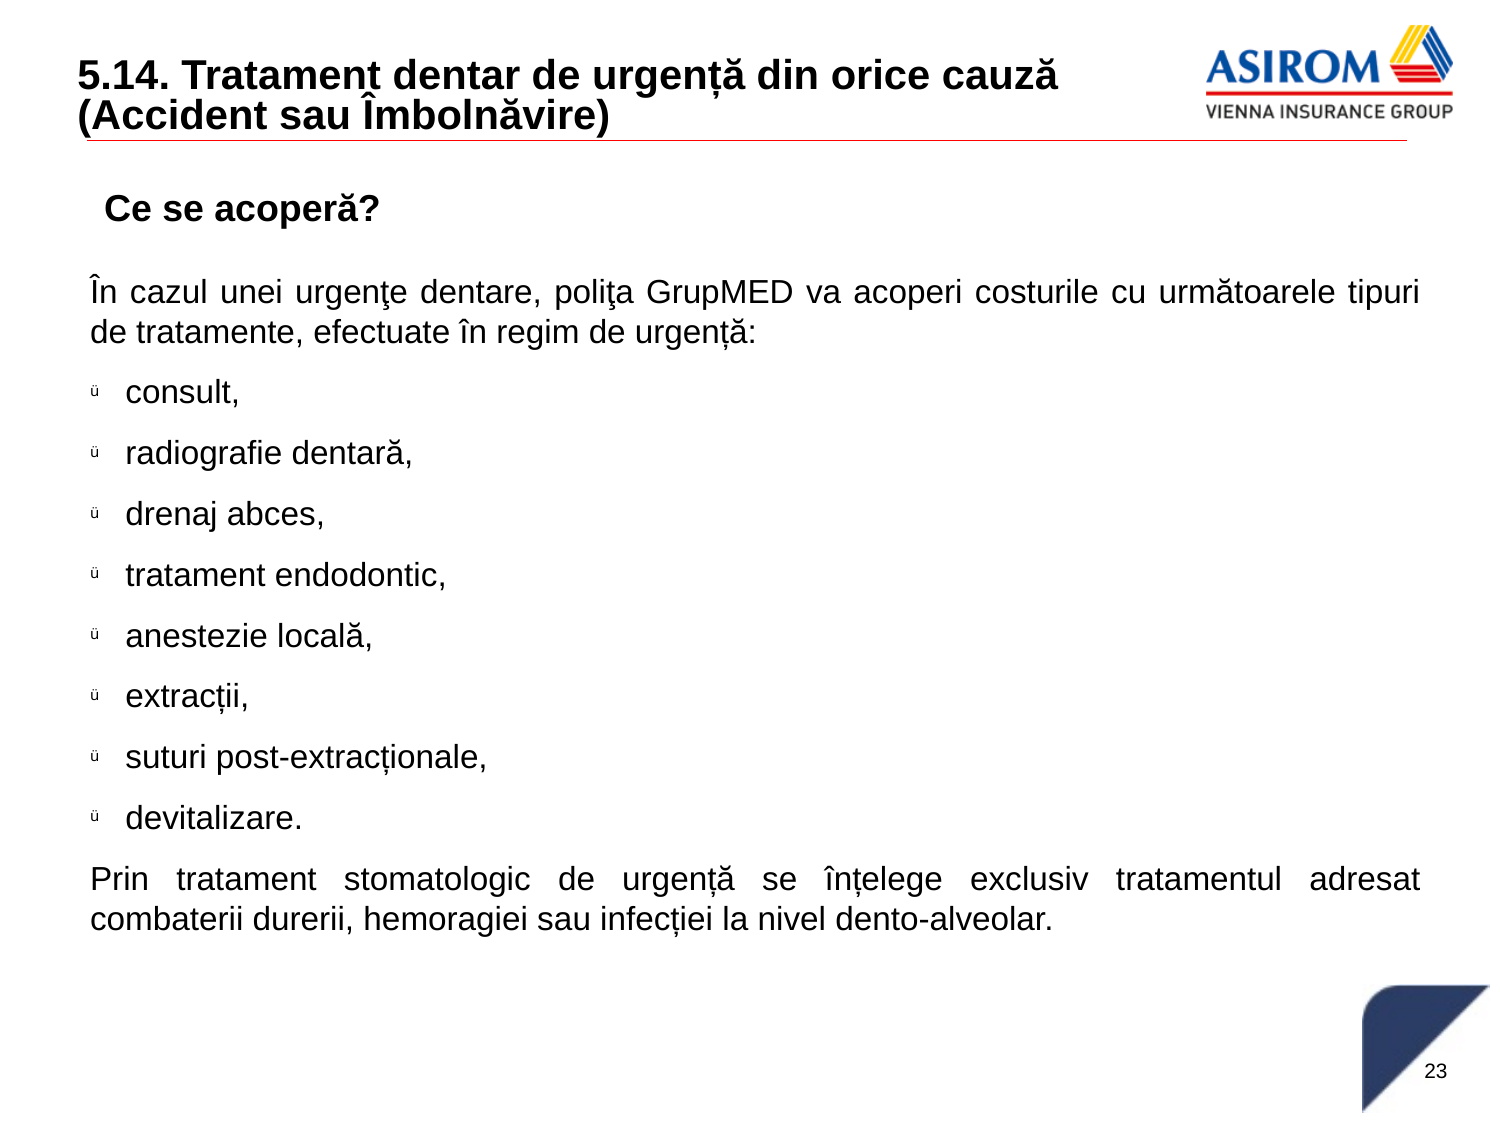

5.14. Tratament dentar de urgență din orice cauză (Accident sau Îmbolnăvire)
Ce se acoperă?
În cazul unei urgenţe dentare, poliţa GrupMED va acoperi costurile cu următoarele tipuri de tratamente, efectuate în regim de urgență:
consult,
radiografie dentară,
drenaj abces,
tratament endodontic,
anestezie locală,
extracții,
suturi post-extracționale,
devitalizare.
Prin tratament stomatologic de urgență se înțelege exclusiv tratamentul adresat combaterii durerii, hemoragiei sau infecției la nivel dento-alveolar.